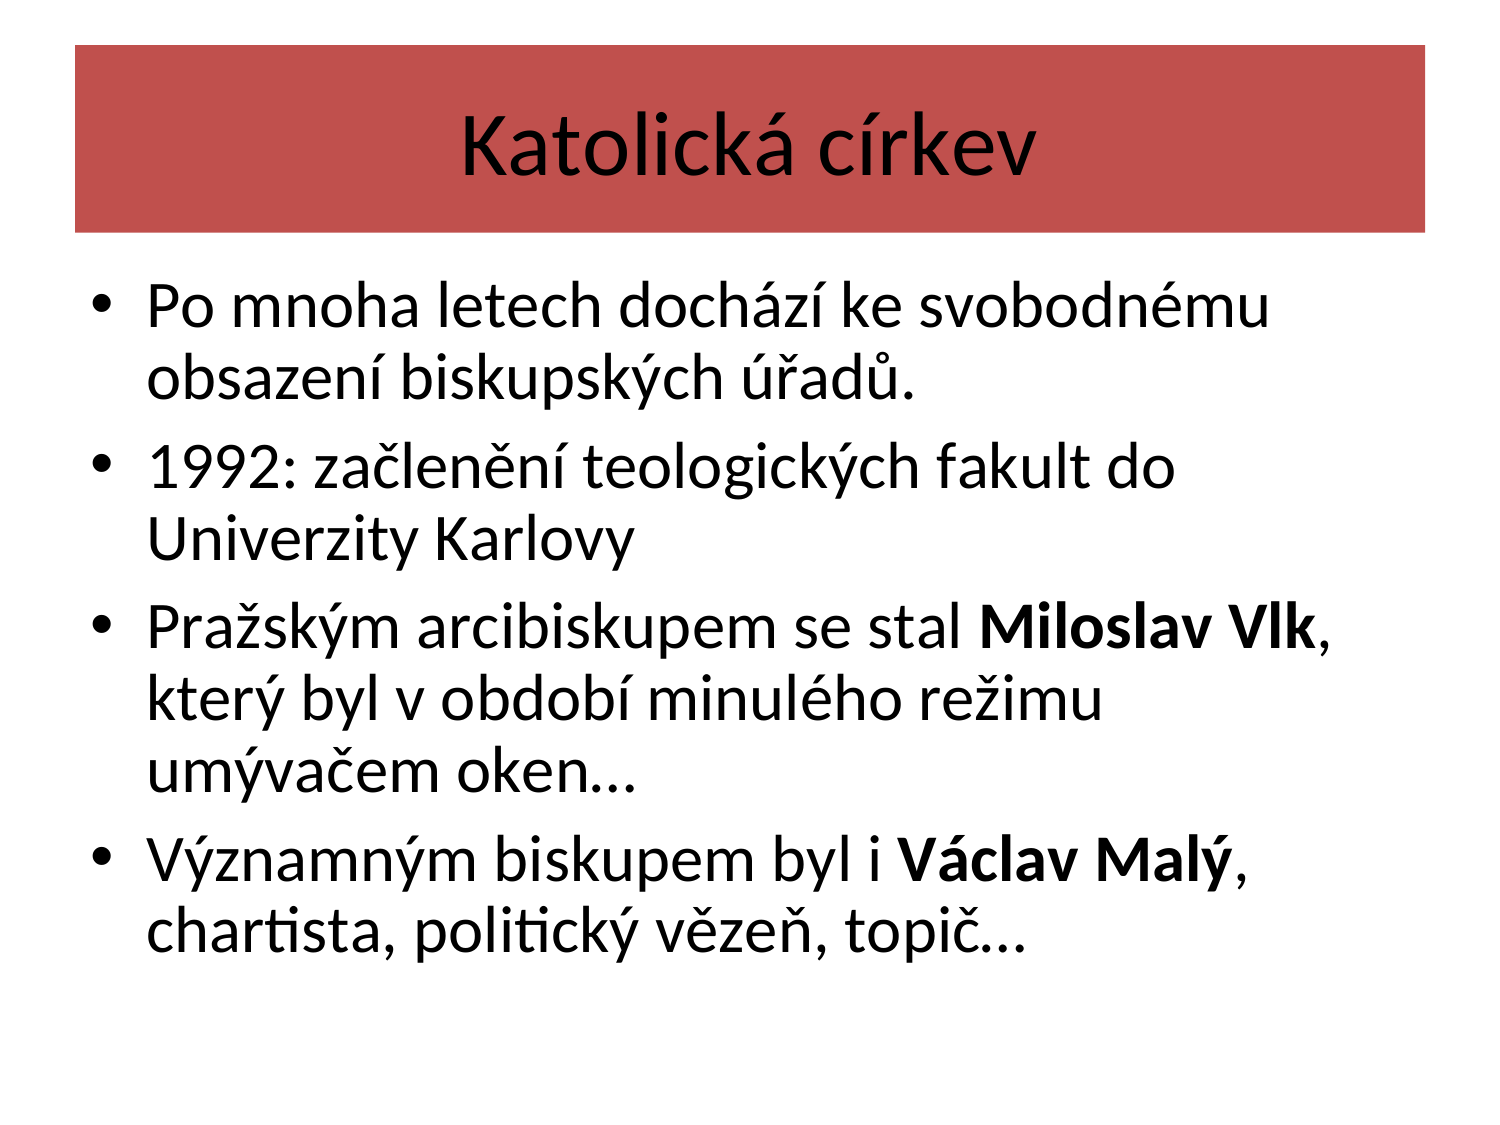

# Katolická církev
Po mnoha letech dochází ke svobodnému obsazení biskupských úřadů.
1992: začlenění teologických fakult do Univerzity Karlovy
Pražským arcibiskupem se stal Miloslav Vlk, který byl v období minulého režimu umývačem oken…
Významným biskupem byl i Václav Malý, chartista, politický vězeň, topič…